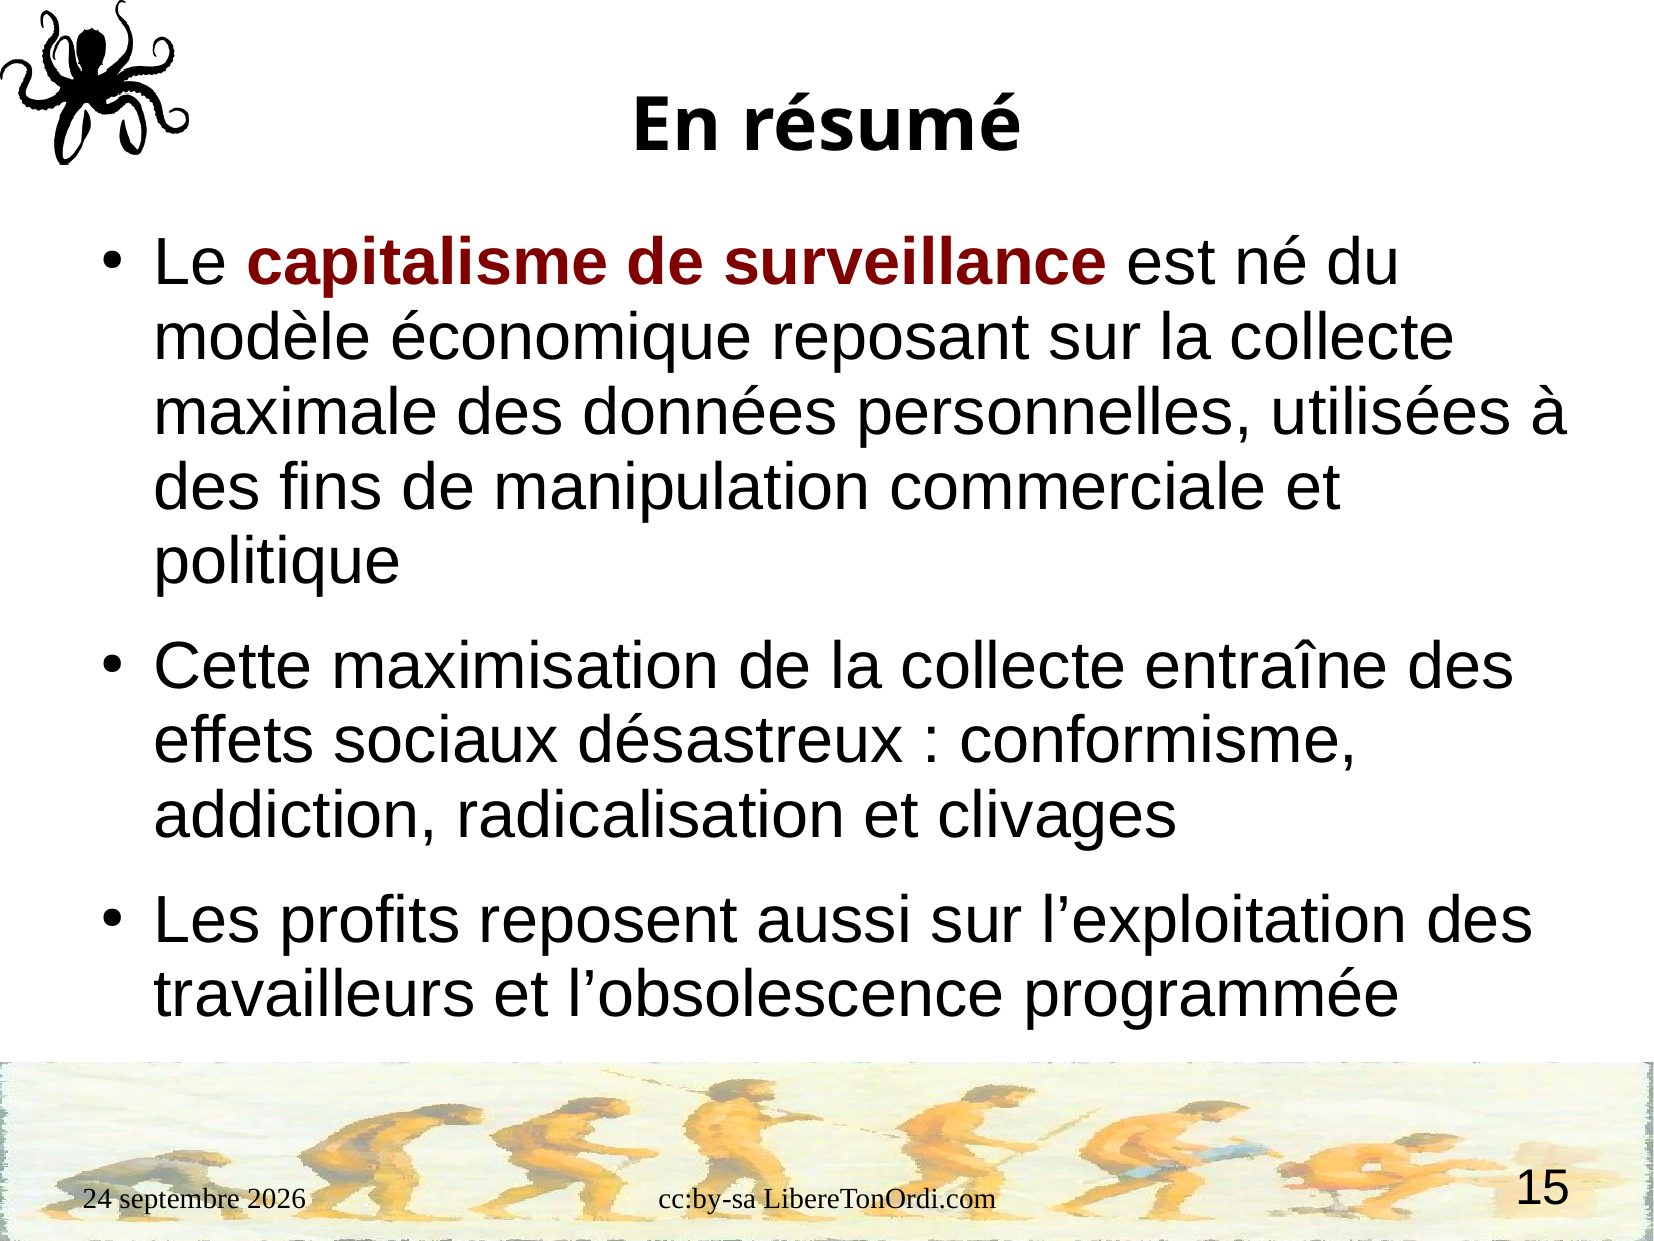

# En résumé
Le capitalisme de surveillance est né du modèle économique reposant sur la collecte maximale des données personnelles, utilisées à des fins de manipulation commerciale et politique
Cette maximisation de la collecte entraîne des effets sociaux désastreux : conformisme, addiction, radicalisation et clivages
Les profits reposent aussi sur l’exploitation des travailleurs et l’obsolescence programmée
cc:by-sa LibereTonOrdi.com
15